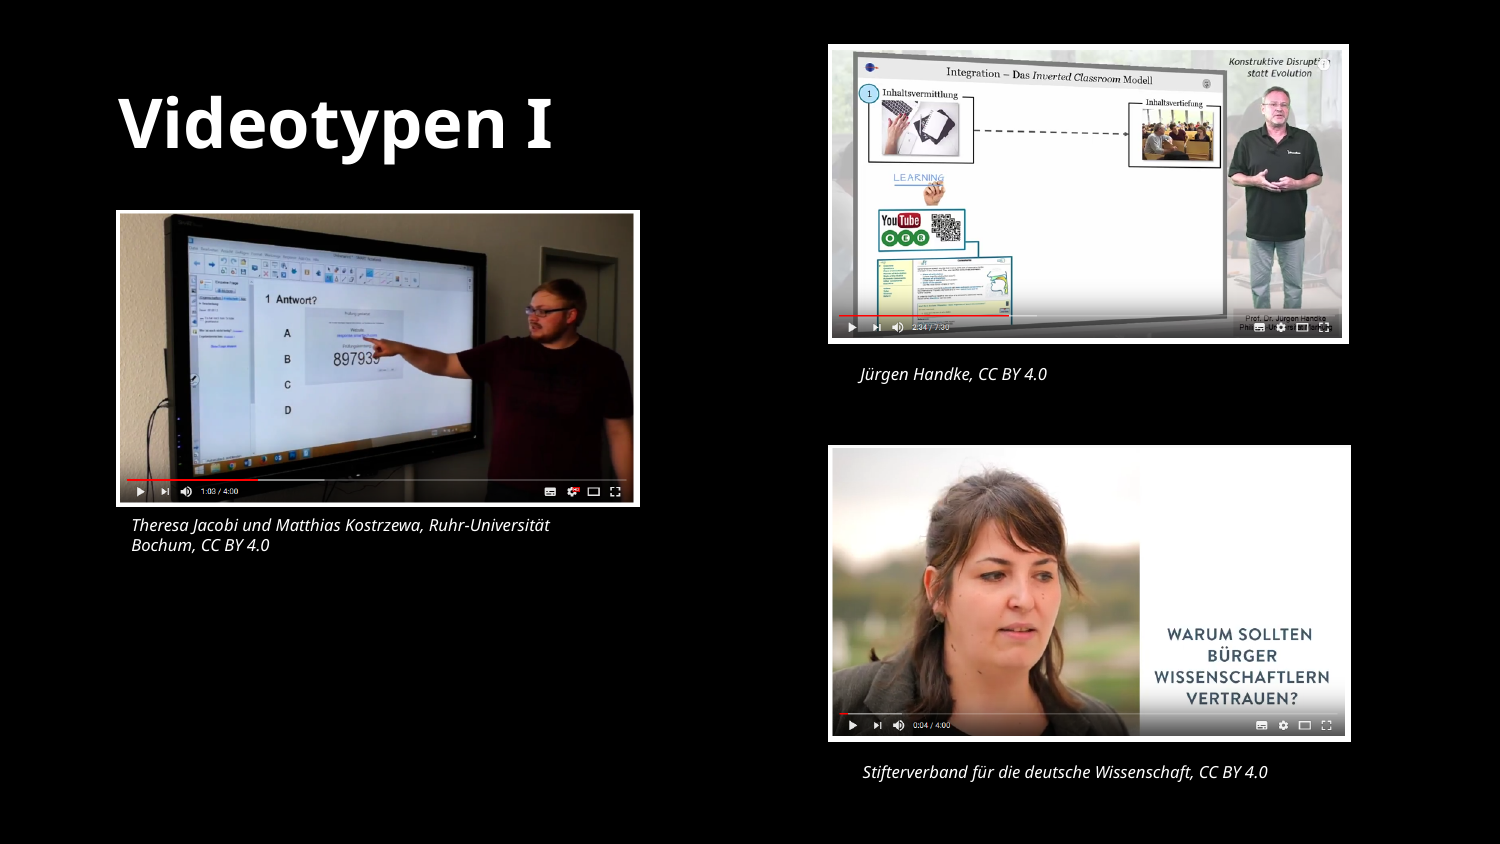

# Videotypen I
Jürgen Handke, CC BY 4.0
Theresa Jacobi und Matthias Kostrzewa, Ruhr-Universität Bochum, CC BY 4.0
Stifterverband für die deutsche Wissenschaft, CC BY 4.0